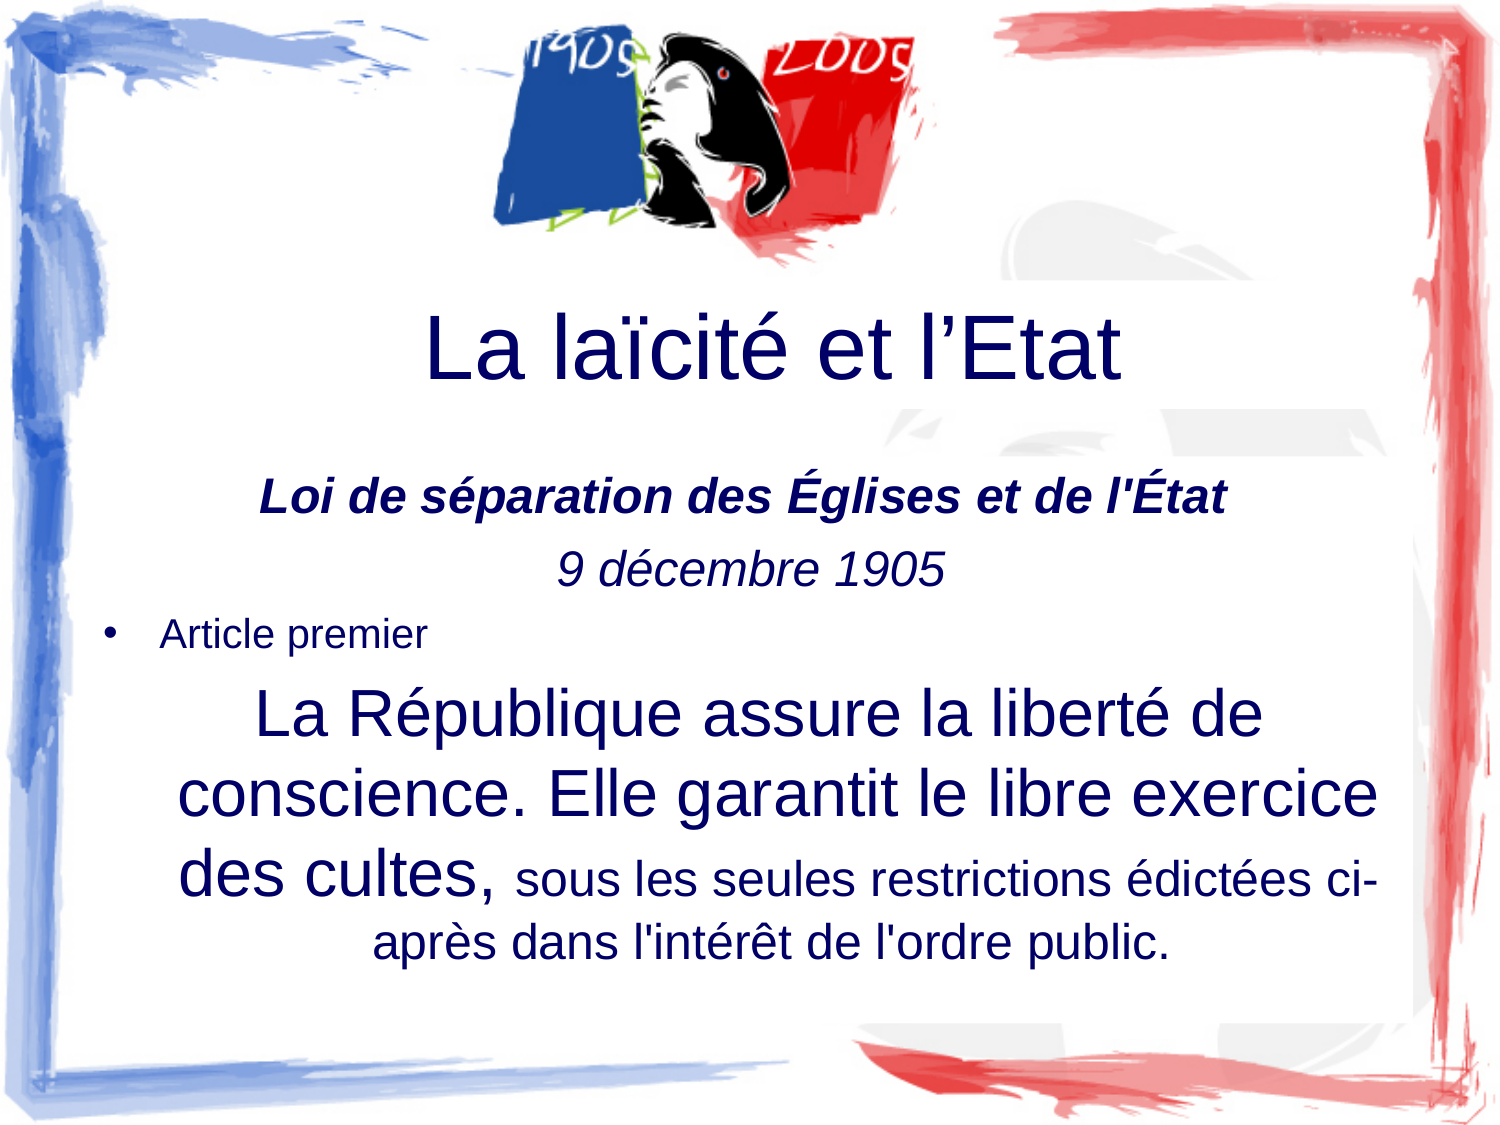

# La laïcité et l’Etat
Loi de séparation des Églises et de l'État
9 décembre 1905
Article premier
 La République assure la liberté de conscience. Elle garantit le libre exercice des cultes, sous les seules restrictions édictées ci-après dans l'intérêt de l'ordre public.